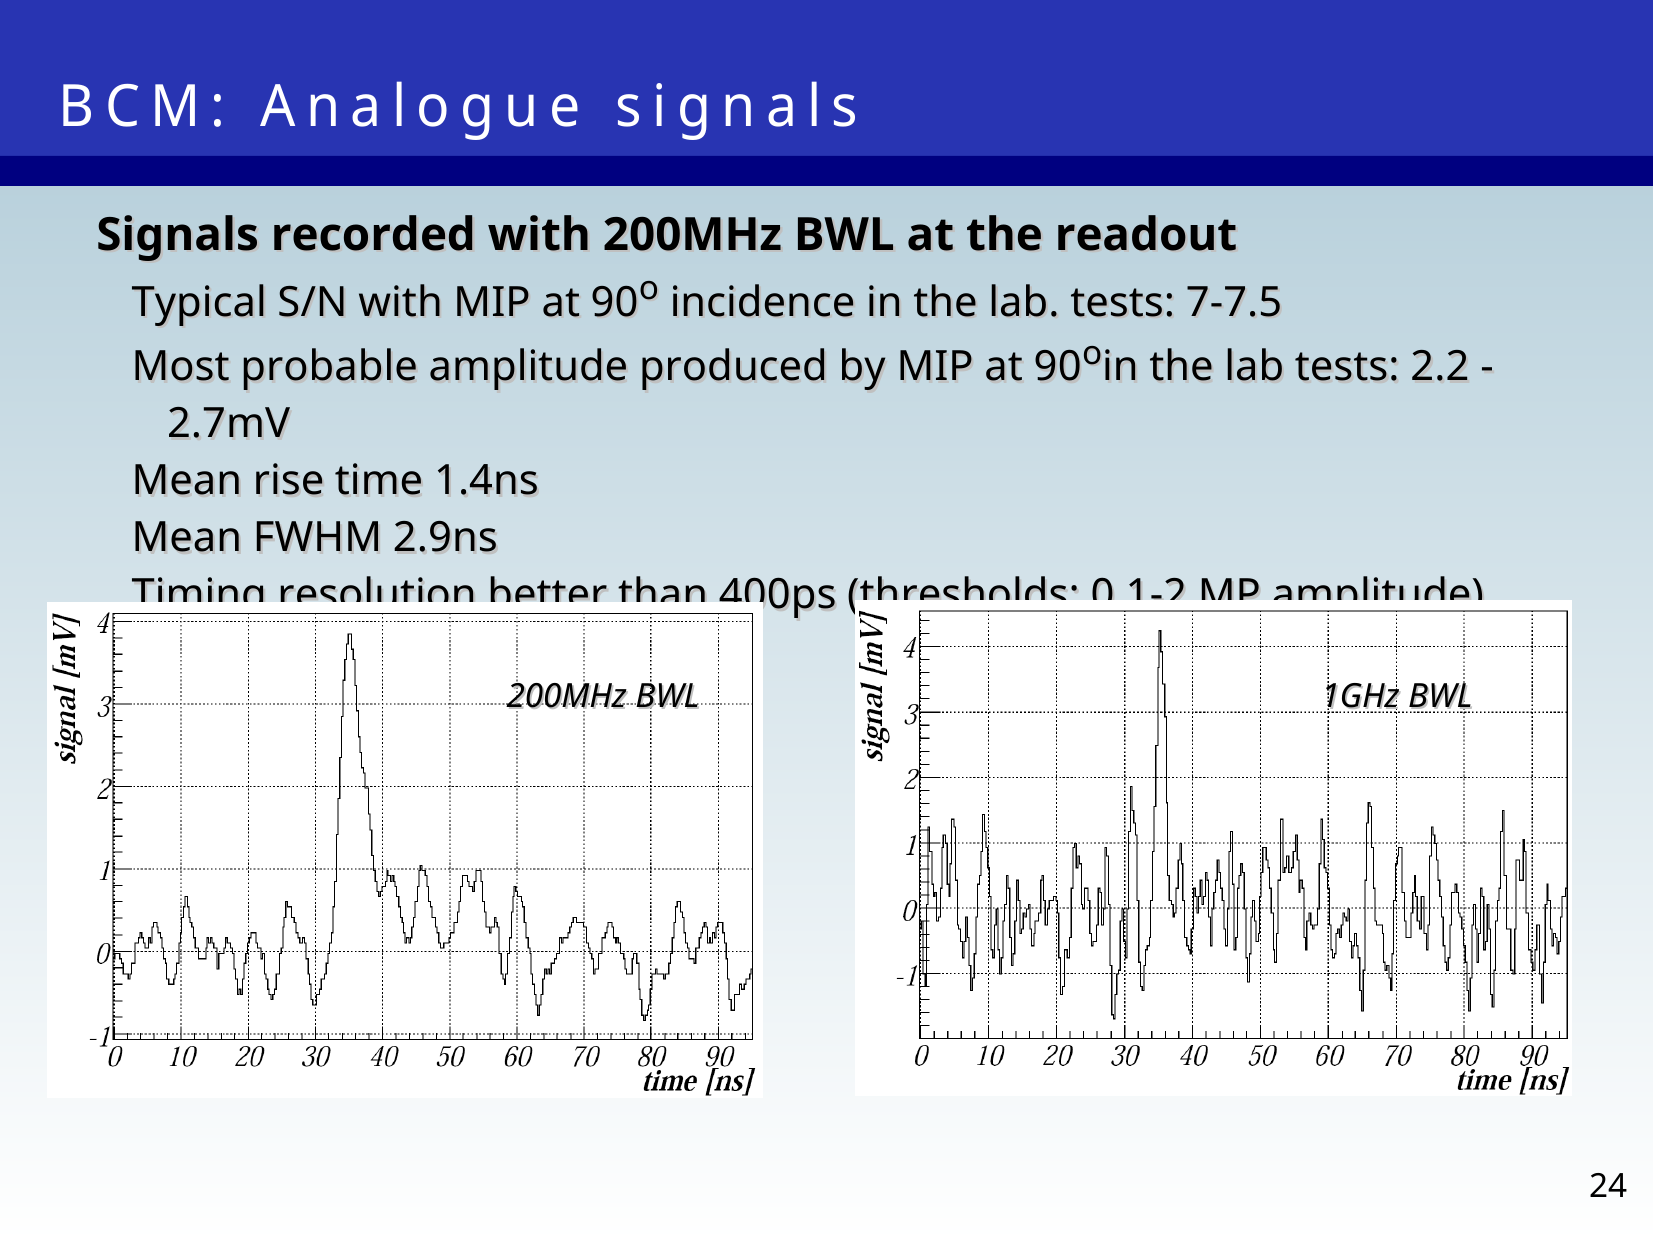

# BCM: Analogue signals
Signals recorded with 200MHz BWL at the readout
Typical S/N with MIP at 90o incidence in the lab. tests: 7-7.5
Most probable amplitude produced by MIP at 90oin the lab tests: 2.2 - 2.7mV
Mean rise time 1.4ns
Mean FWHM 2.9ns
Timing resolution better than 400ps (thresholds: 0.1-2 MP amplitude)
200MHz BWL
1GHz BWL
24